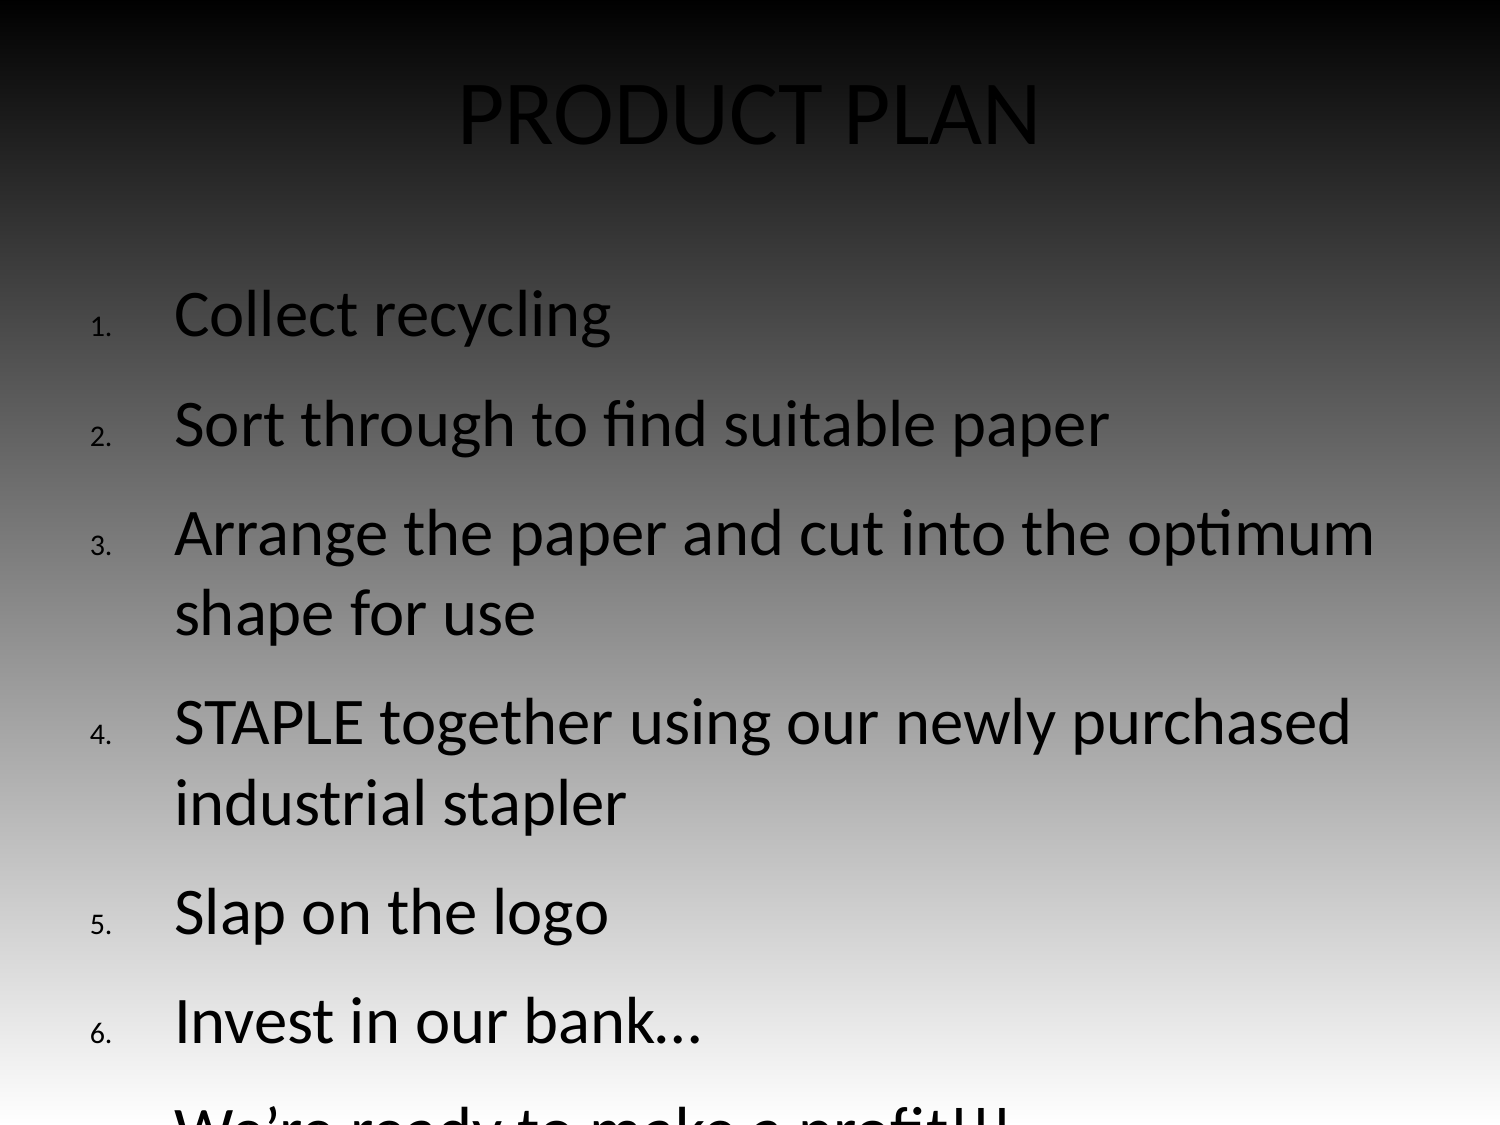

# PRODUCT PLAN
Collect recycling
Sort through to find suitable paper
Arrange the paper and cut into the optimum shape for use
STAPLE together using our newly purchased industrial stapler
Slap on the logo
Invest in our bank…
We’re ready to make a profit!!!